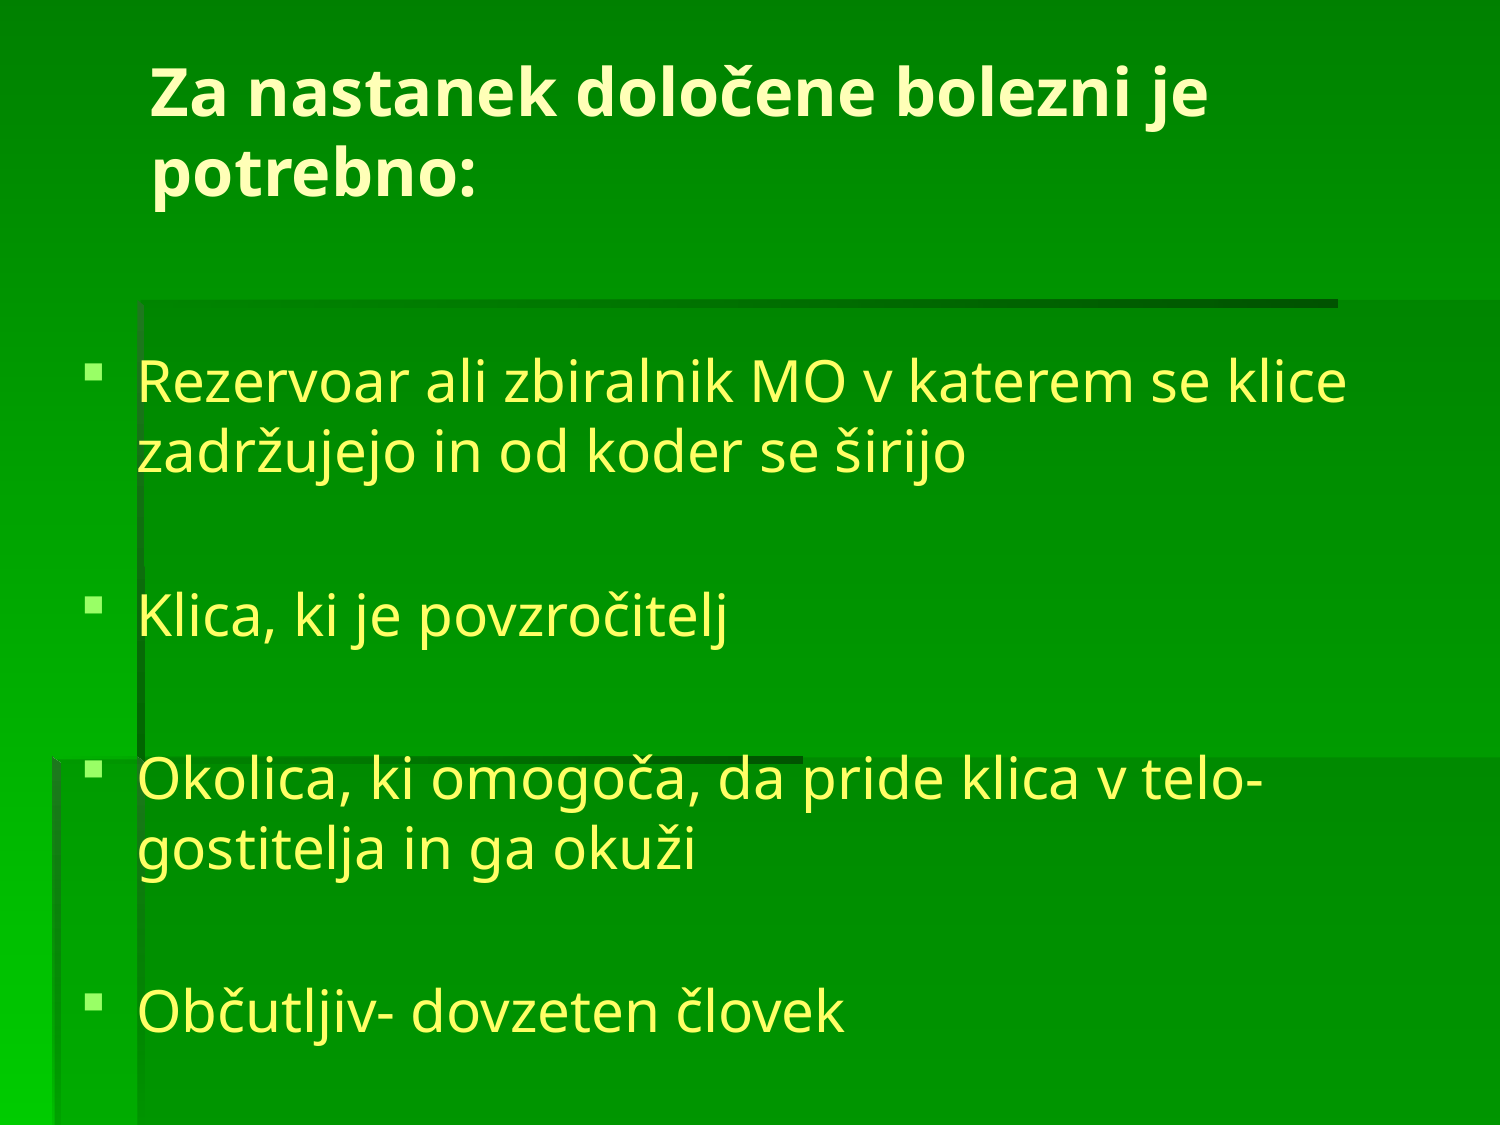

# Za nastanek določene bolezni je potrebno:
Rezervoar ali zbiralnik MO v katerem se klice zadržujejo in od koder se širijo
Klica, ki je povzročitelj
Okolica, ki omogoča, da pride klica v telo- gostitelja in ga okuži
Občutljiv- dovzeten človek